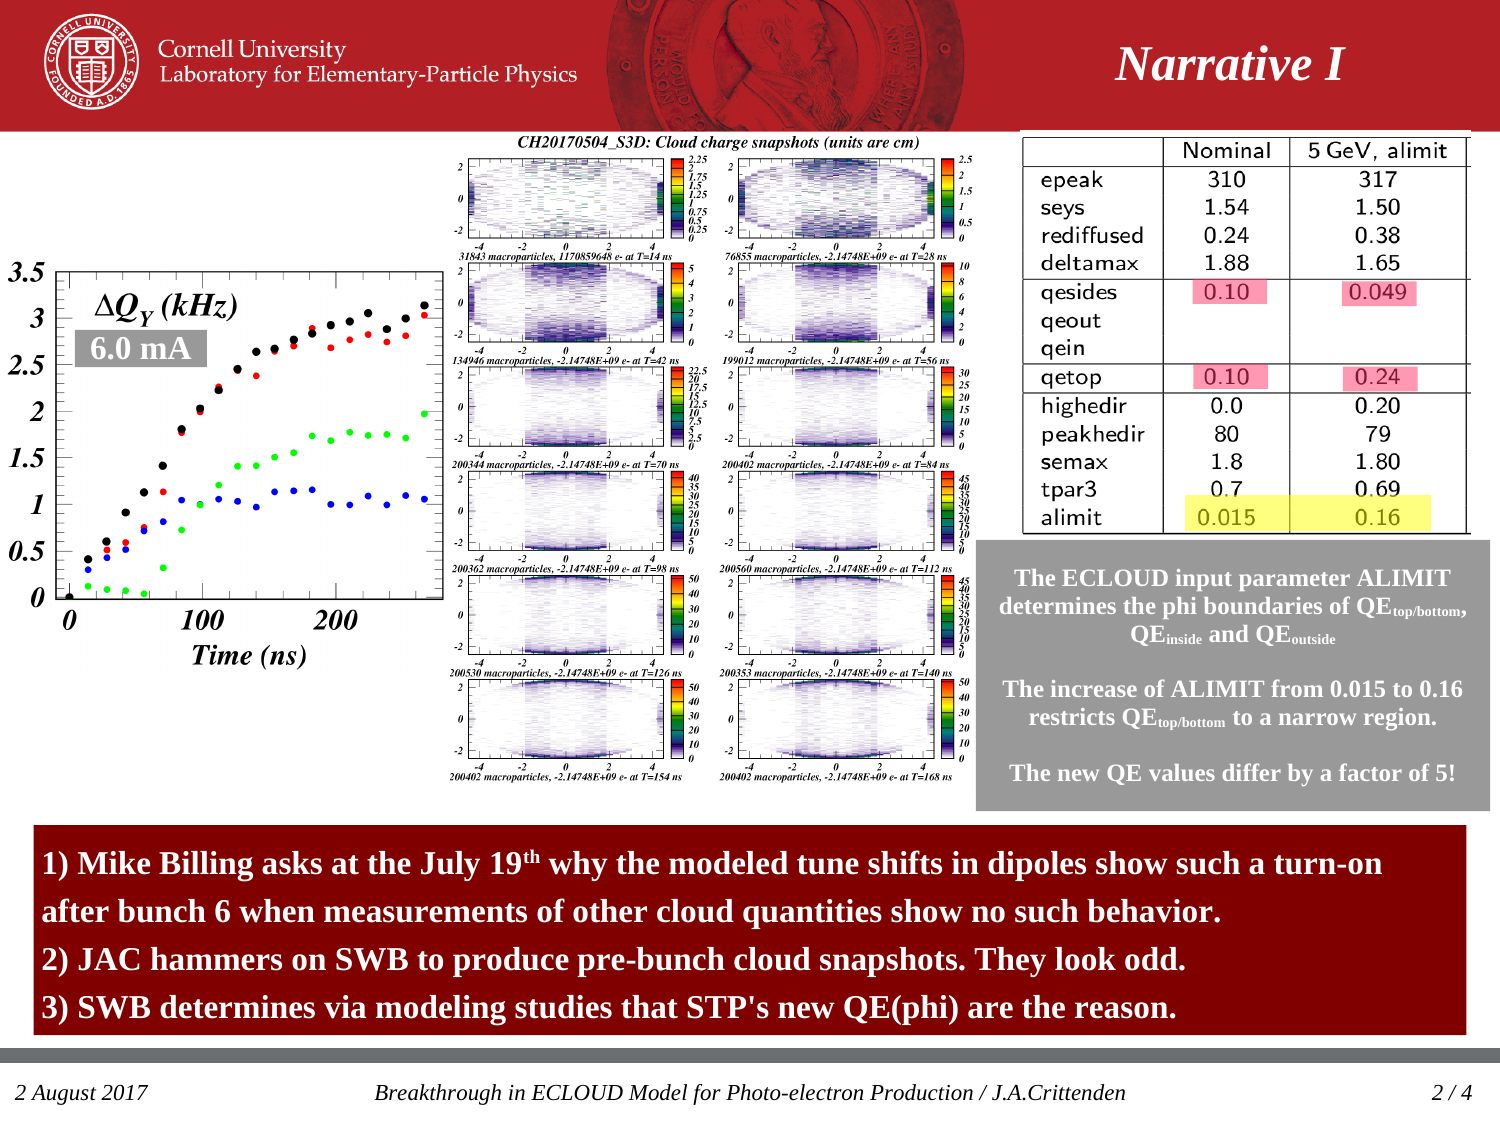

# Narrative I
6.0 mA
The ECLOUD input parameter ALIMIT determines the phi boundaries of QEtop/bottom, QEinside and QEoutside
The increase of ALIMIT from 0.015 to 0.16 restricts QEtop/bottom to a narrow region.
The new QE values differ by a factor of 5!
1) Mike Billing asks at the July 19th why the modeled tune shifts in dipoles show such a turn-on after bunch 6 when measurements of other cloud quantities show no such behavior.
2) JAC hammers on SWB to produce pre-bunch cloud snapshots. They look odd.
3) SWB determines via modeling studies that STP's new QE(phi) are the reason.